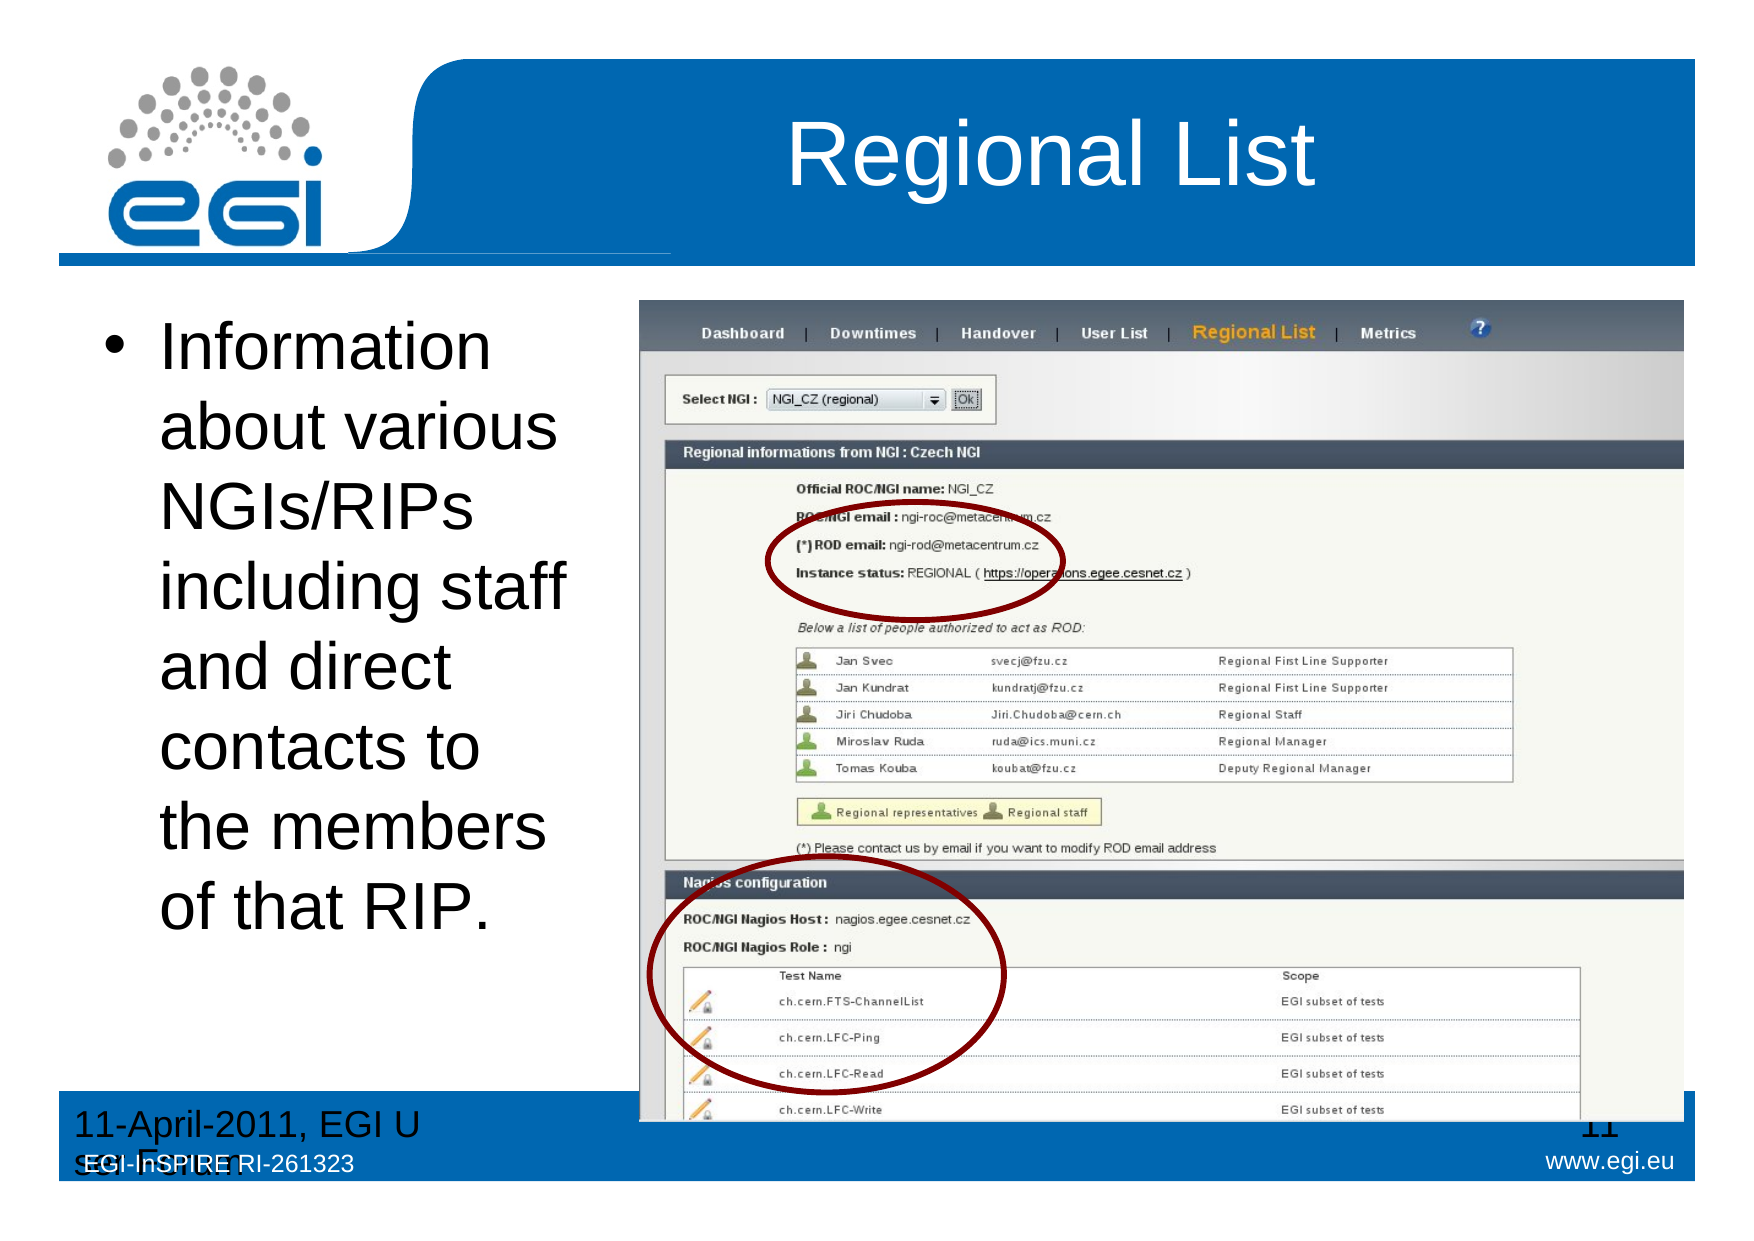

# Regional List
Information about various NGIs/RIPs including staff and direct contacts to the members of that RIP.
11-April-2011, EGI User Forum
11
Training Guide